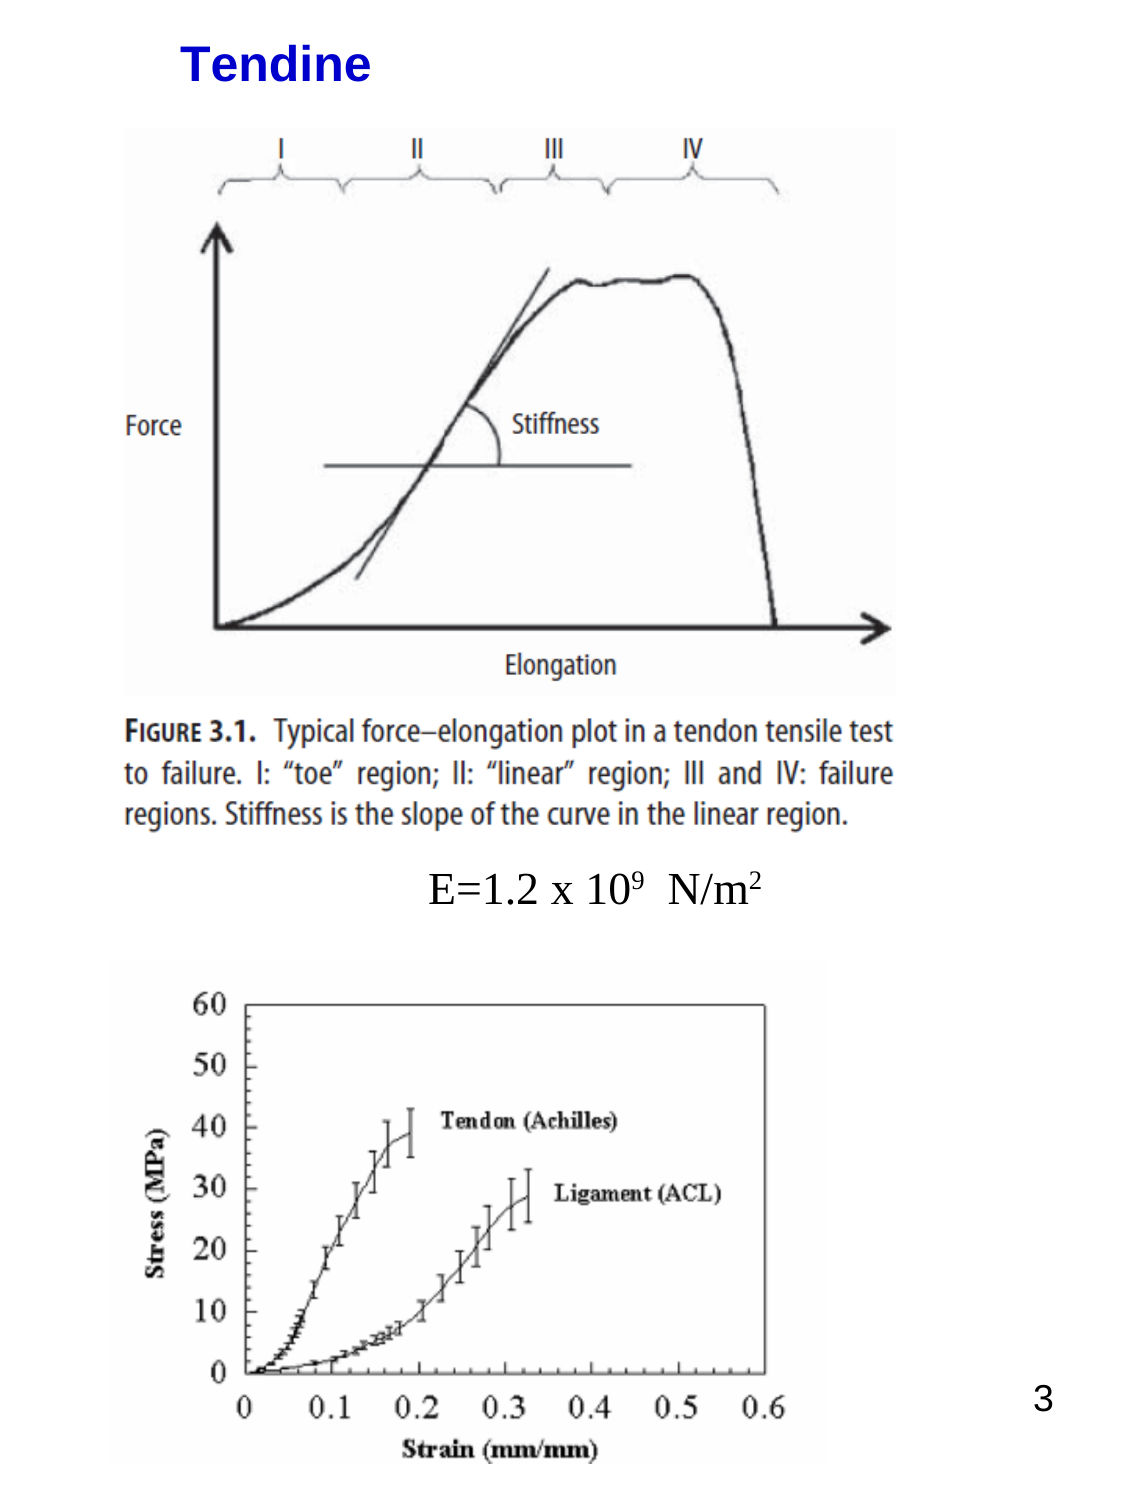

Tendine
E=1.2 x 109 N/m2
P3 Forze Conservative
3